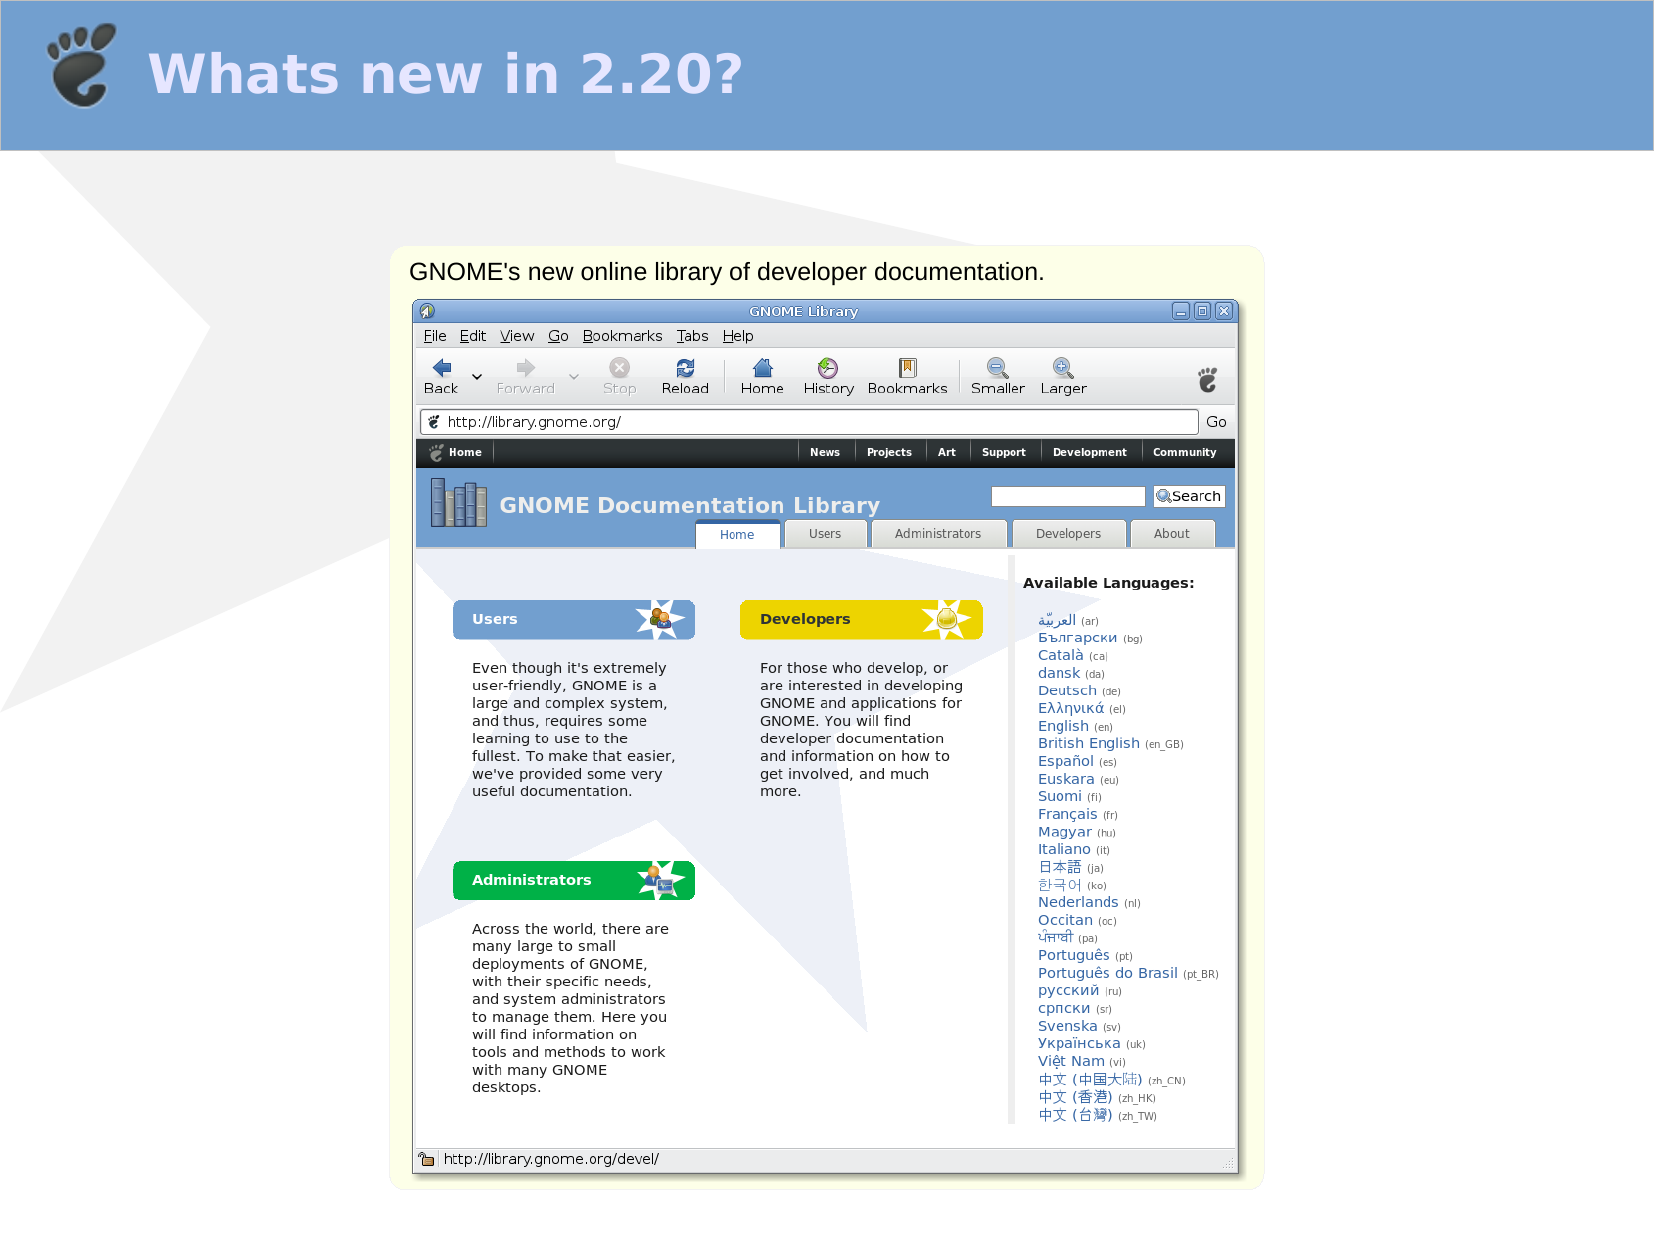

Whats new in 2.20?
#
GNOME's new online library of developer documentation.